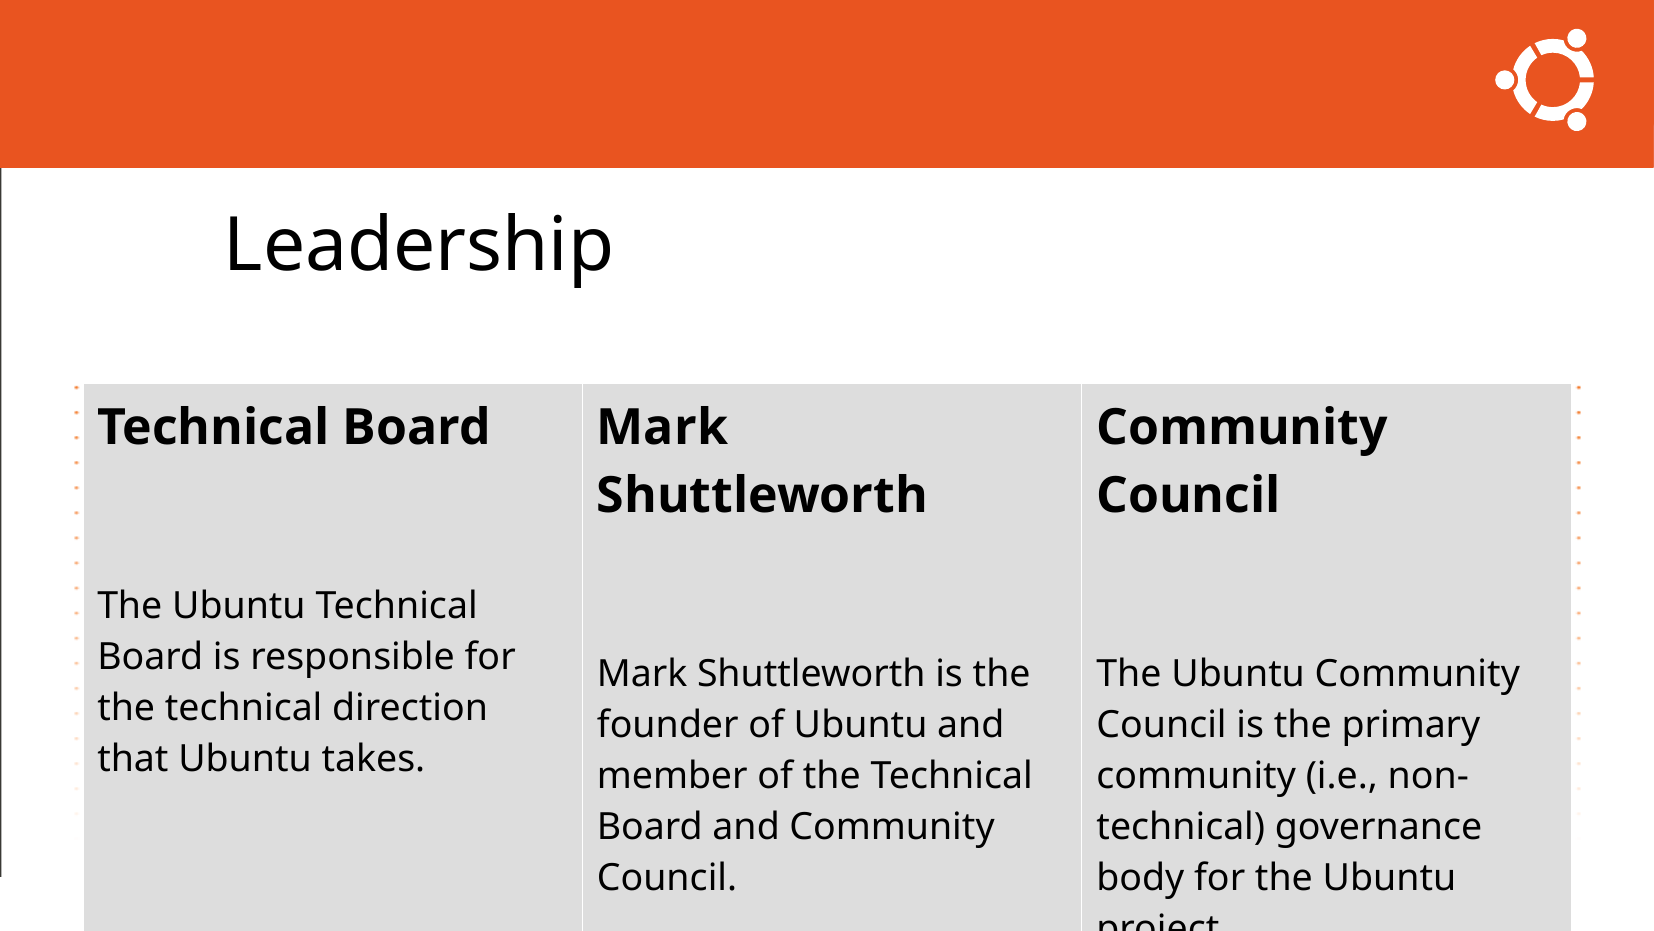

Leadership
#
| Technical Board The Ubuntu Technical Board is responsible for the technical direction that Ubuntu takes. | Mark Shuttleworth Mark Shuttleworth is the founder of Ubuntu and member of the Technical Board and Community Council. | Community Council The Ubuntu Community Council is the primary community (i.e., non-technical) governance body for the Ubuntu project. |
| --- | --- | --- |